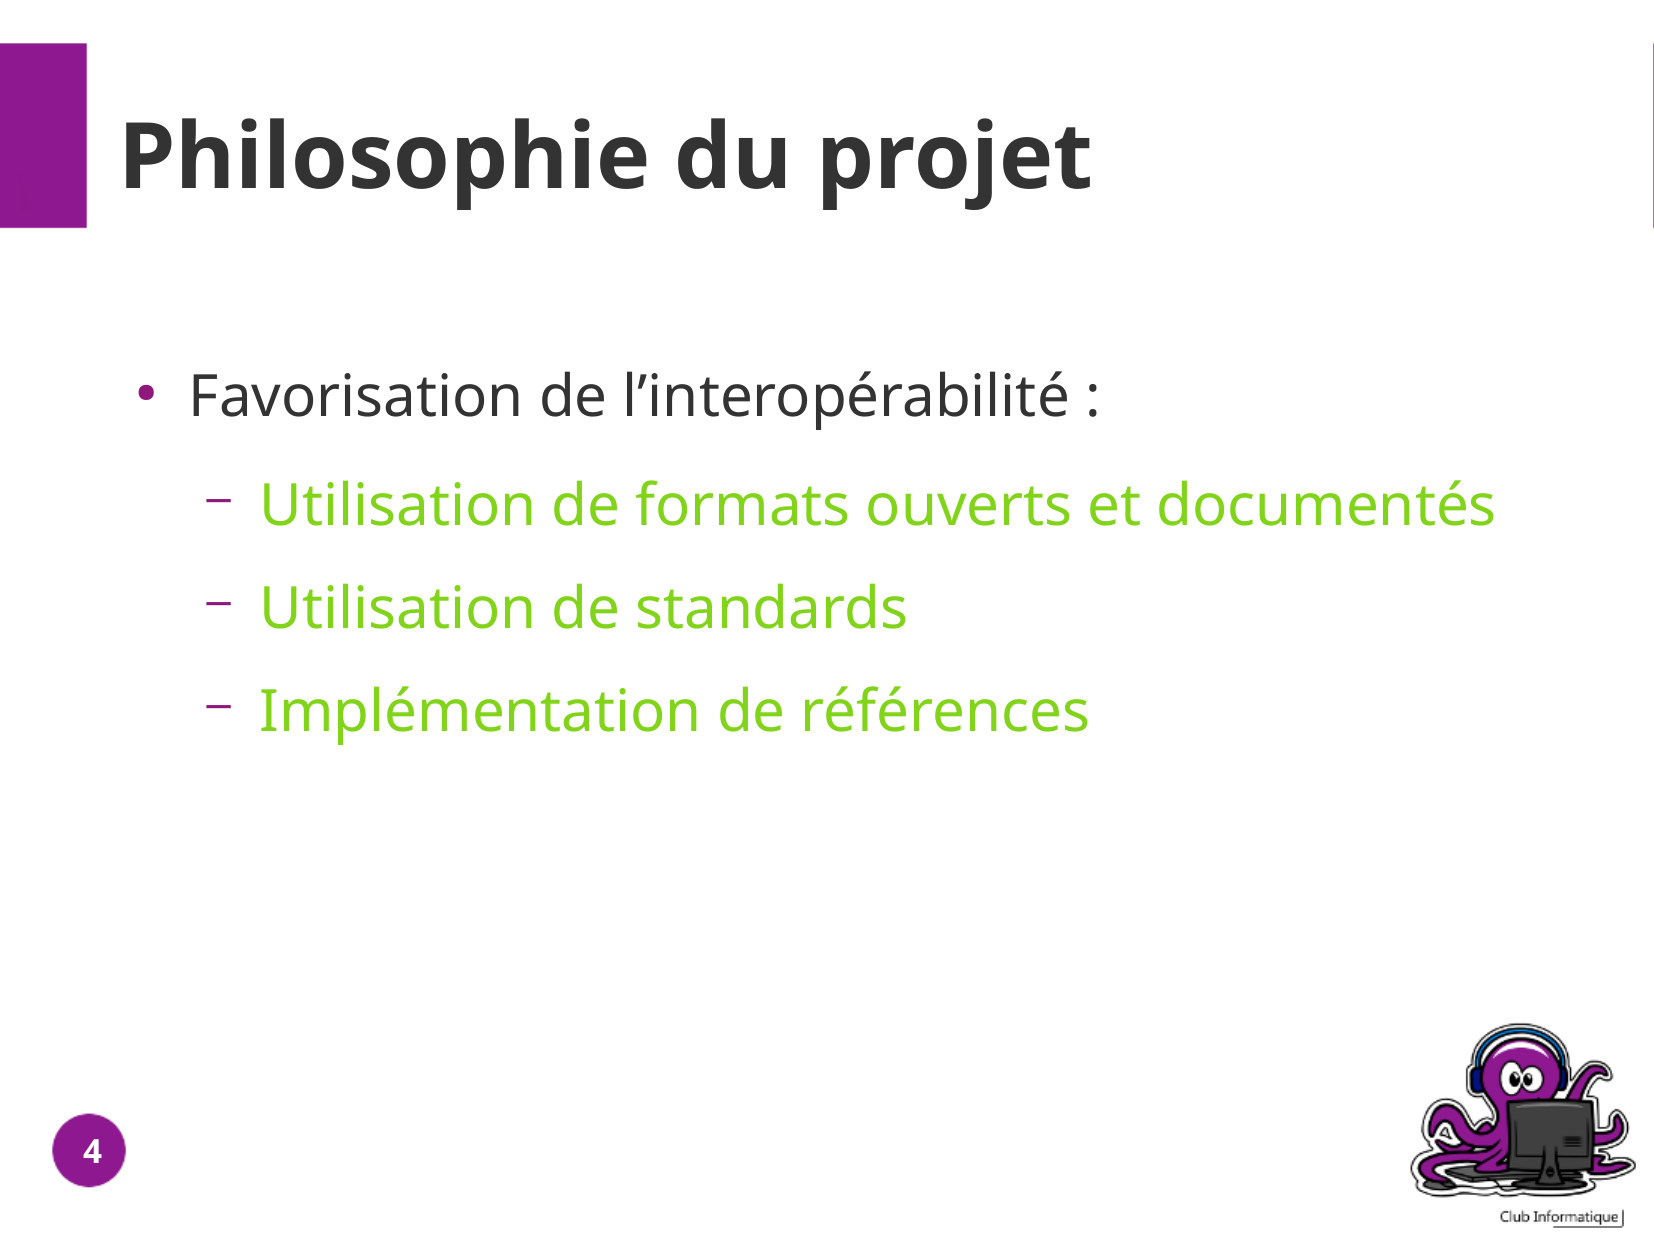

# Philosophie du projet
Favorisation de l’interopérabilité :
Utilisation de formats ouverts et documentés
Utilisation de standards
Implémentation de références
4